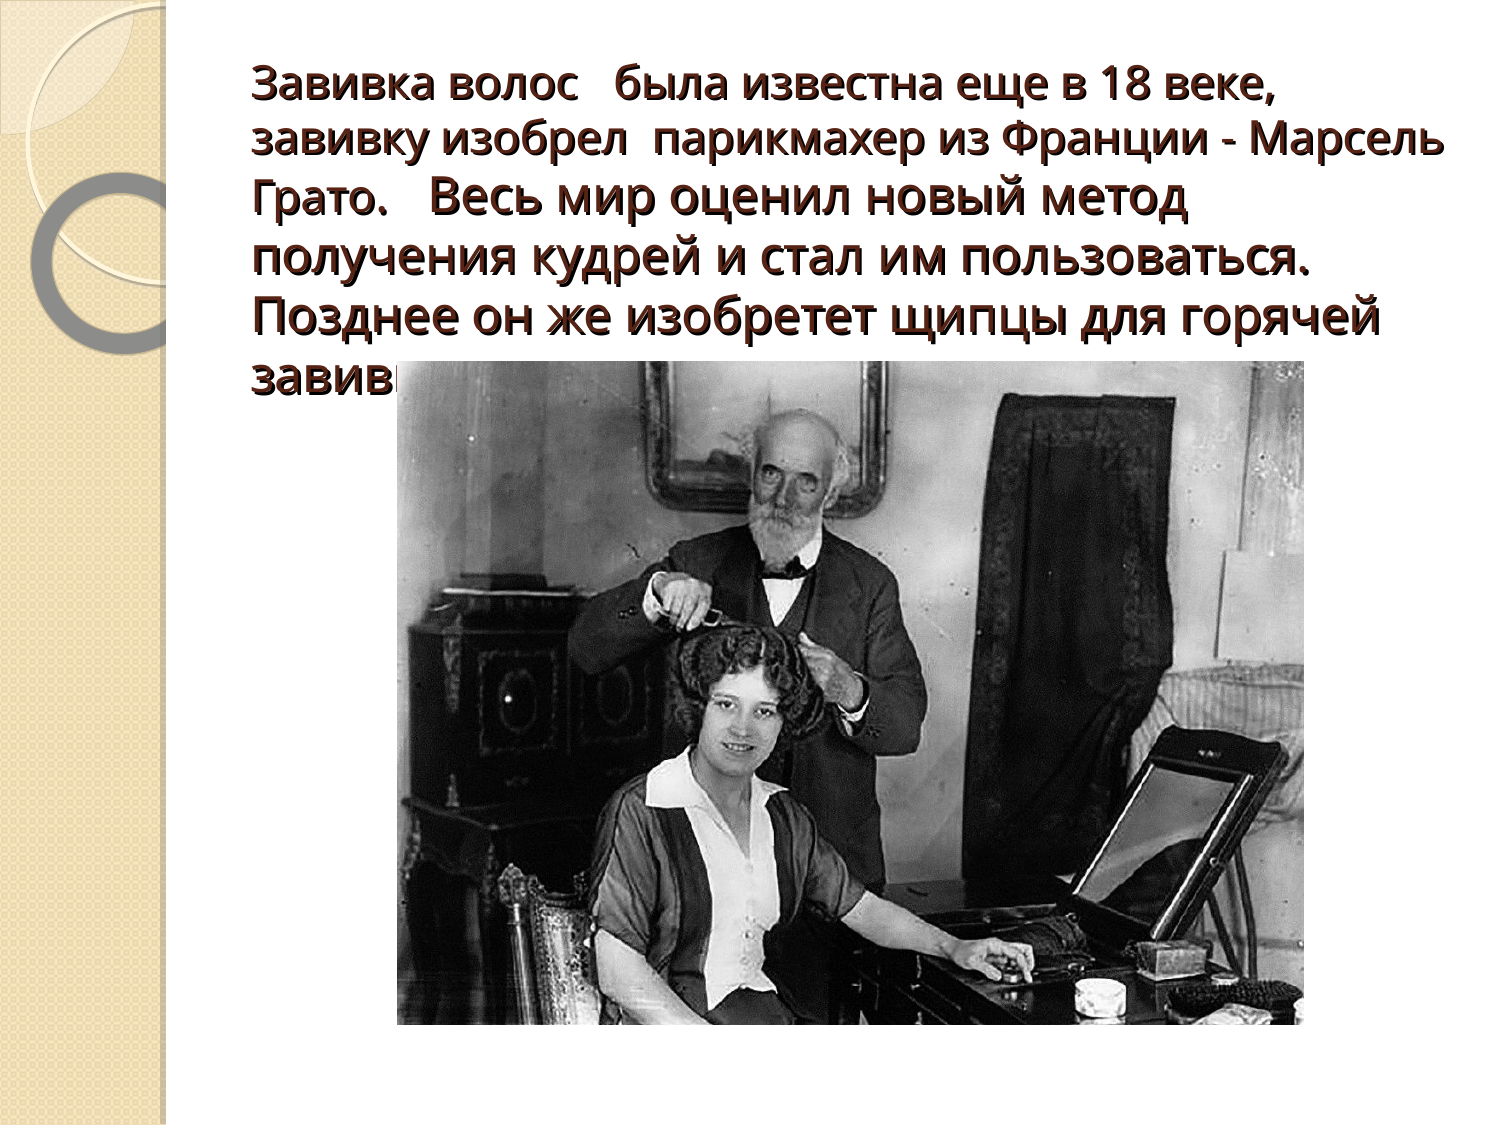

# Завивка волос была известна еще в 18 веке, завивку изобрел парикмахер из Франции - Марсель Грато. Весь мир оценил новый метод получения кудрей и стал им пользоваться. Позднее он же изобретет щипцы для горячей завивки.